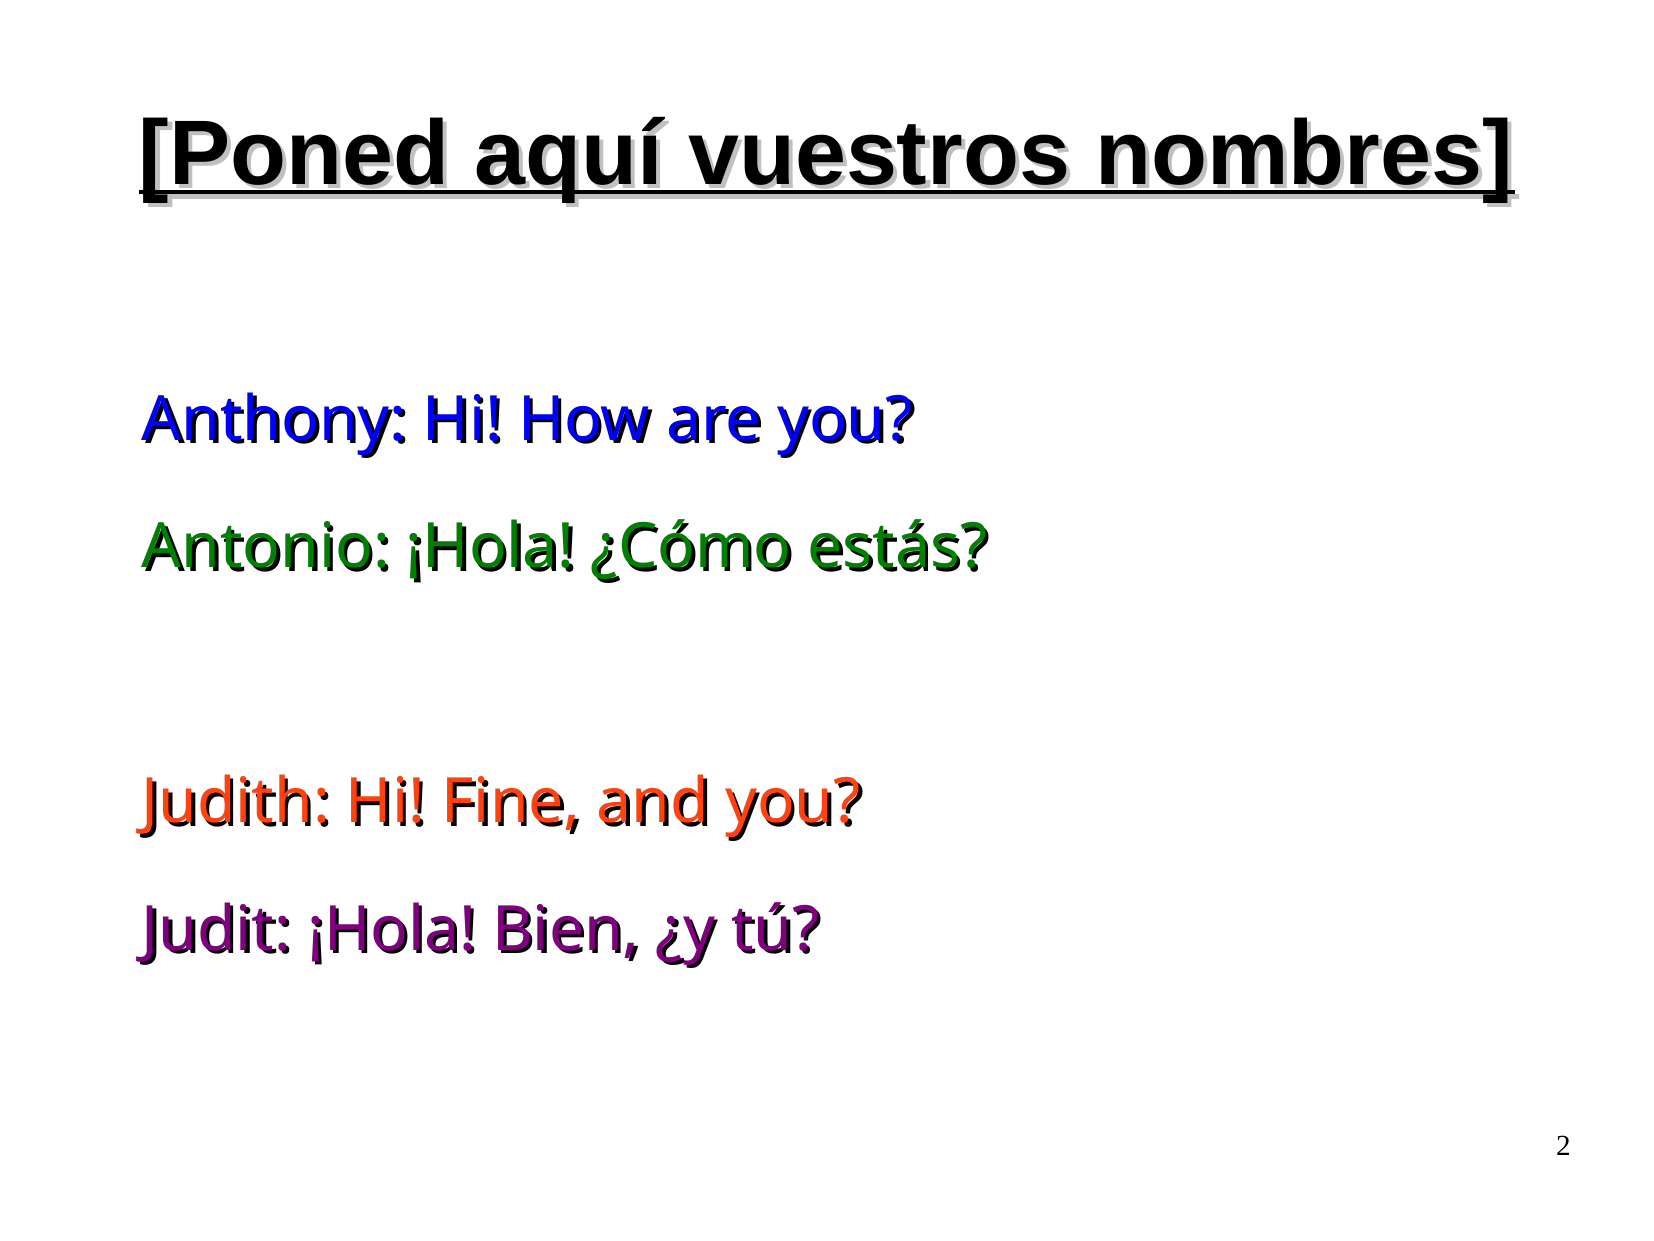

# [Poned aquí vuestros nombres]
Anthony: Hi! How are you?
Antonio: ¡Hola! ¿Cómo estás?
Judith: Hi! Fine, and you?
Judit: ¡Hola! Bien, ¿y tú?
2